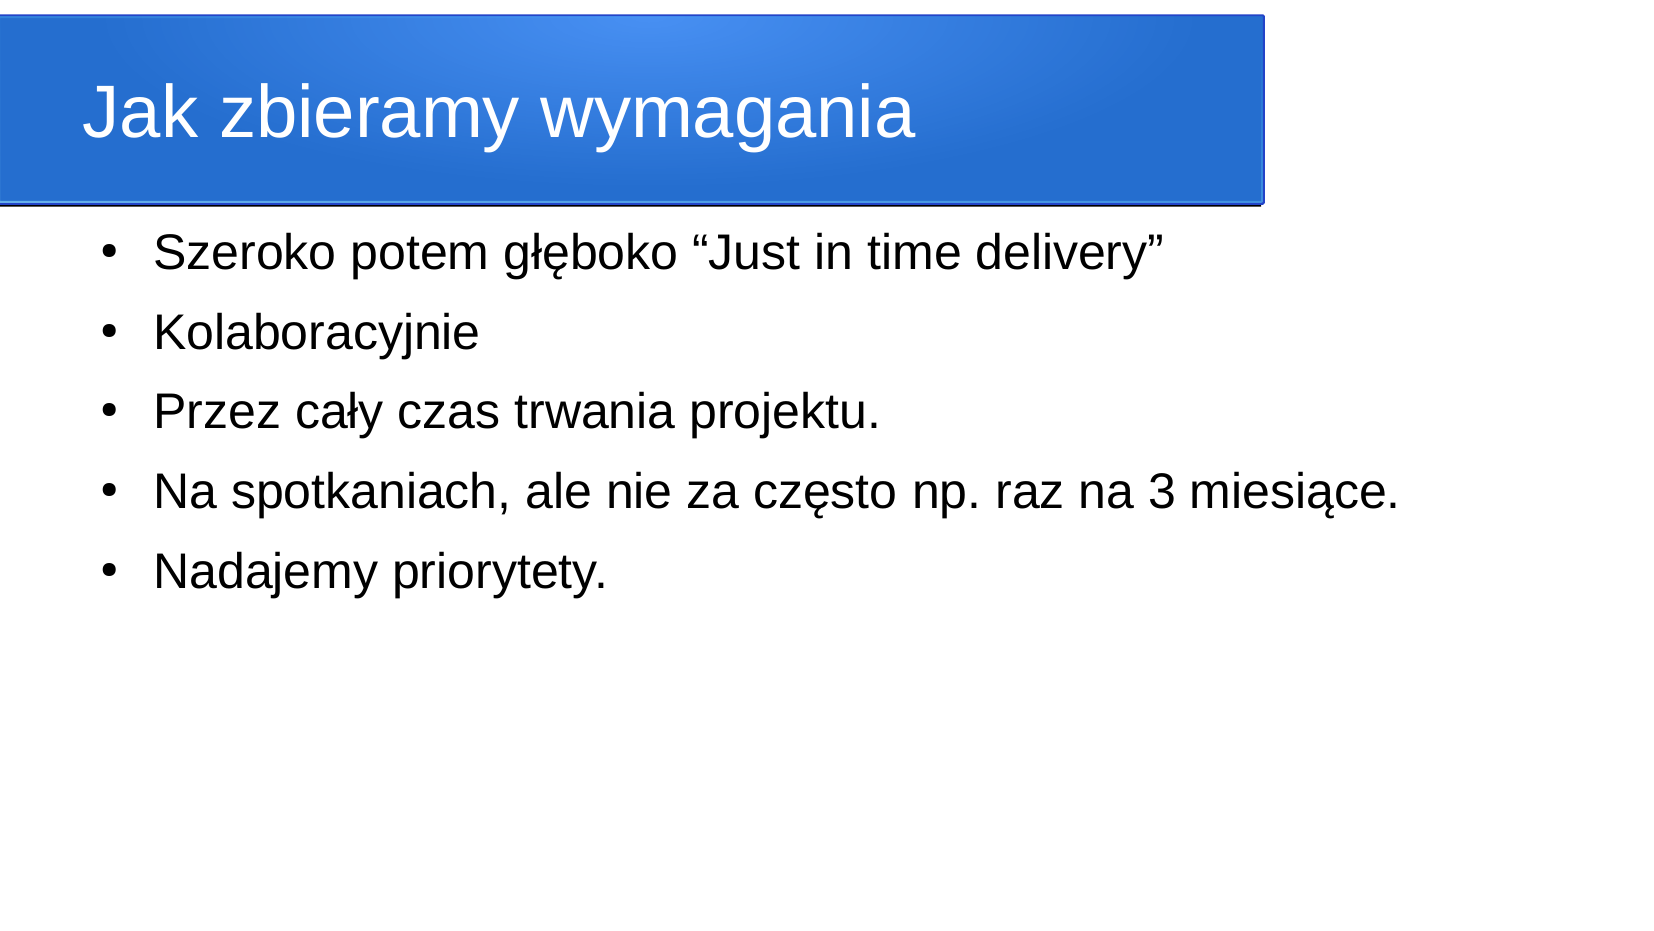

# Jak zbieramy wymagania
Szeroko potem głęboko “Just in time delivery”
Kolaboracyjnie
Przez cały czas trwania projektu.
Na spotkaniach, ale nie za często np. raz na 3 miesiące.
Nadajemy priorytety.